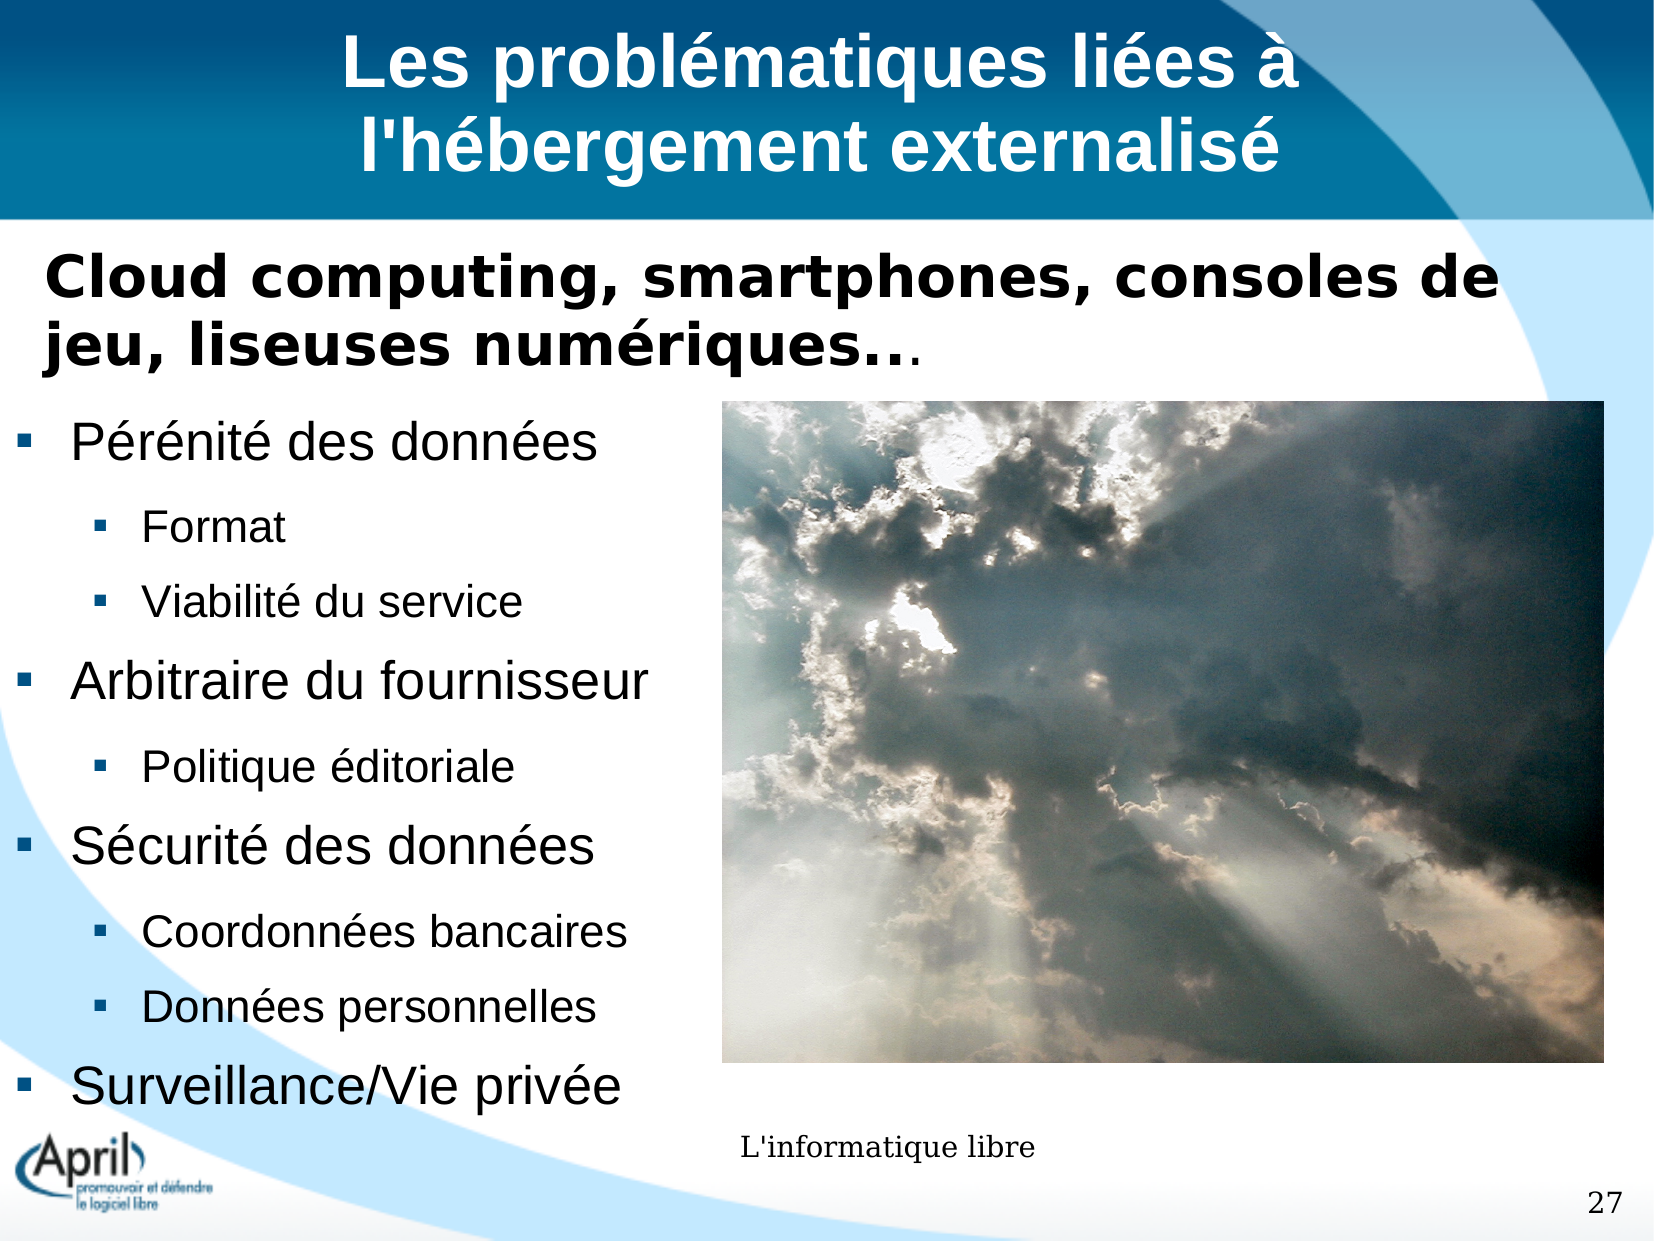

# Les problématiques liées à l'hébergement externalisé
Cloud computing, smartphones, consoles de jeu, liseuses numériques...
Pérénité des données
Format
Viabilité du service
Arbitraire du fournisseur
Politique éditoriale
Sécurité des données
Coordonnées bancaires
Données personnelles
Surveillance/Vie privée
L'informatique libre
27